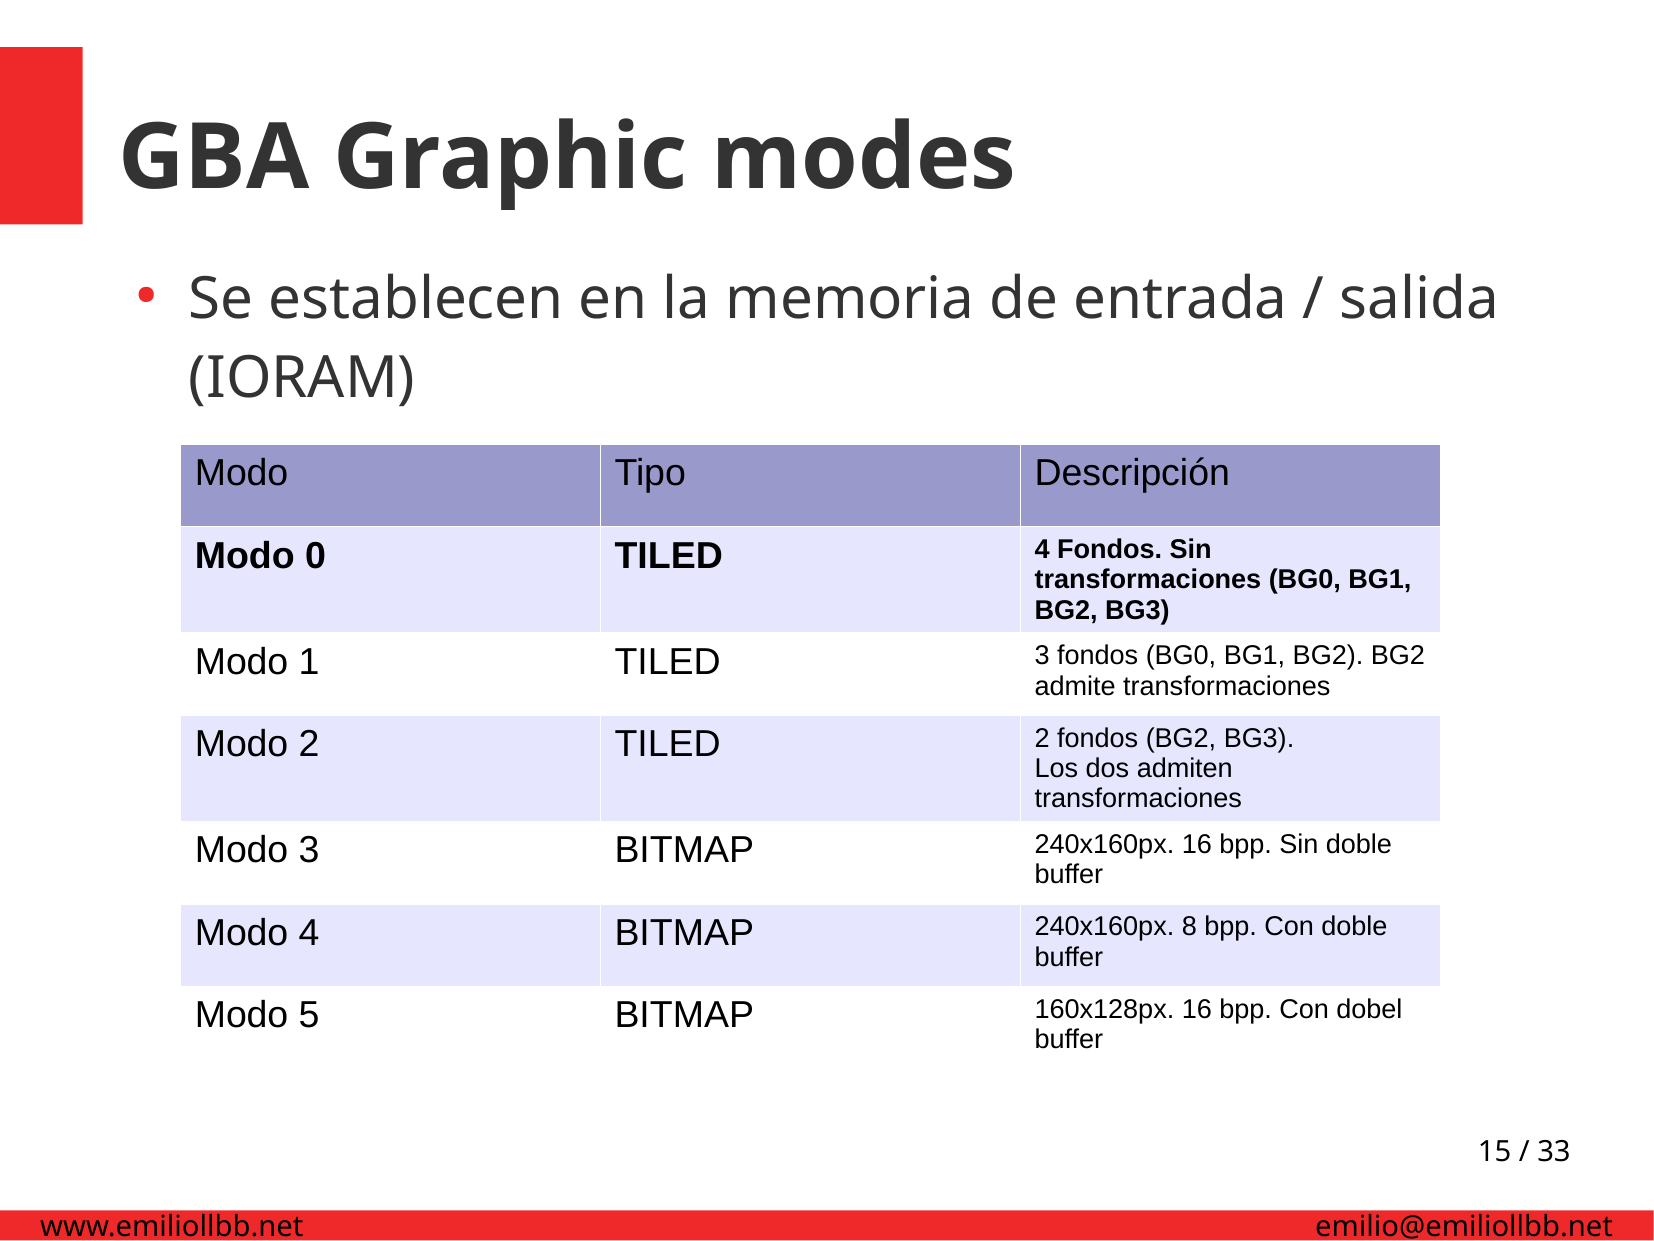

# GBA Graphic modes
Se establecen en la memoria de entrada / salida (IORAM)
| Modo | Tipo | Descripción |
| --- | --- | --- |
| Modo 0 | TILED | 4 Fondos. Sin transformaciones (BG0, BG1, BG2, BG3) |
| Modo 1 | TILED | 3 fondos (BG0, BG1, BG2). BG2 admite transformaciones |
| Modo 2 | TILED | 2 fondos (BG2, BG3). Los dos admiten transformaciones |
| Modo 3 | BITMAP | 240x160px. 16 bpp. Sin doble buffer |
| Modo 4 | BITMAP | 240x160px. 8 bpp. Con doble buffer |
| Modo 5 | BITMAP | 160x128px. 16 bpp. Con dobel buffer |
15